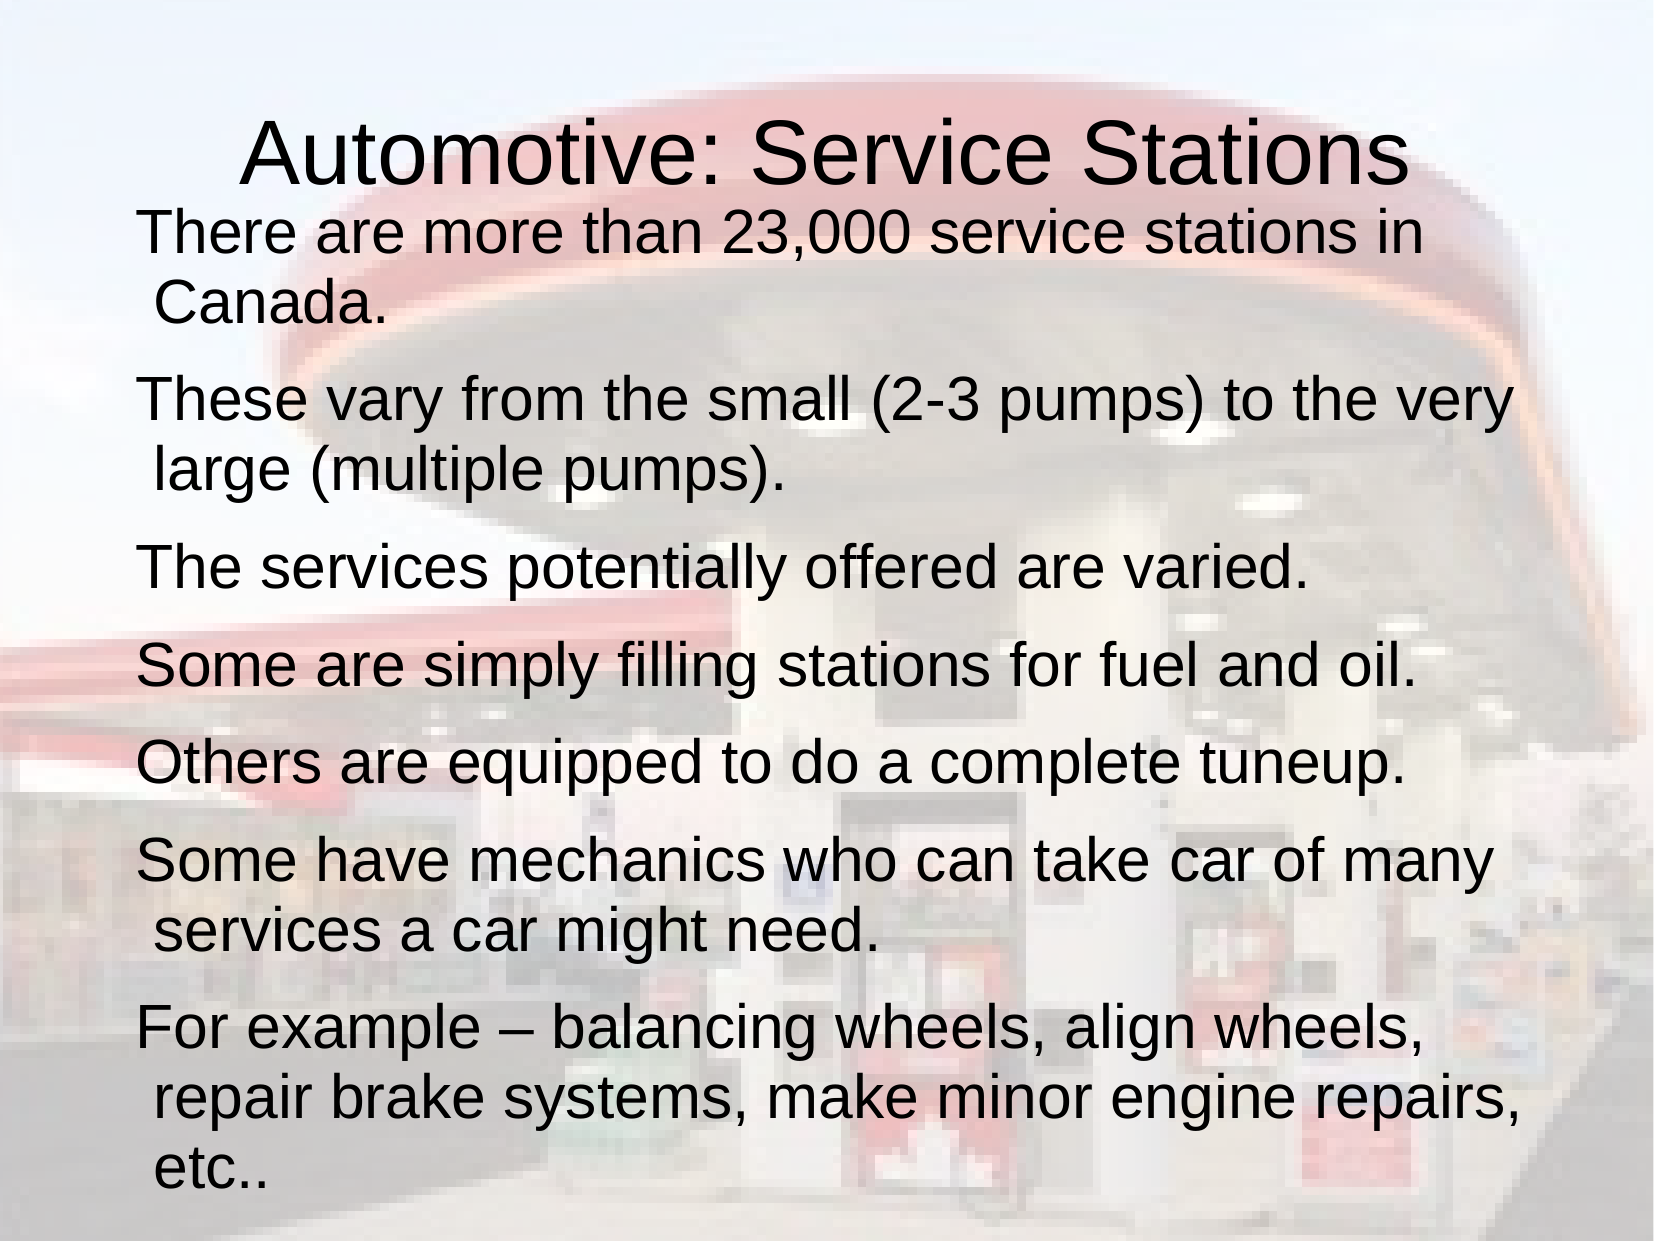

# Automotive: Service Stations
 There are more than 23,000 service stations in Canada.
 These vary from the small (2-3 pumps) to the very large (multiple pumps).
 The services potentially offered are varied.
 Some are simply filling stations for fuel and oil.
 Others are equipped to do a complete tuneup.
 Some have mechanics who can take car of many services a car might need.
 For example – balancing wheels, align wheels, repair brake systems, make minor engine repairs, etc..